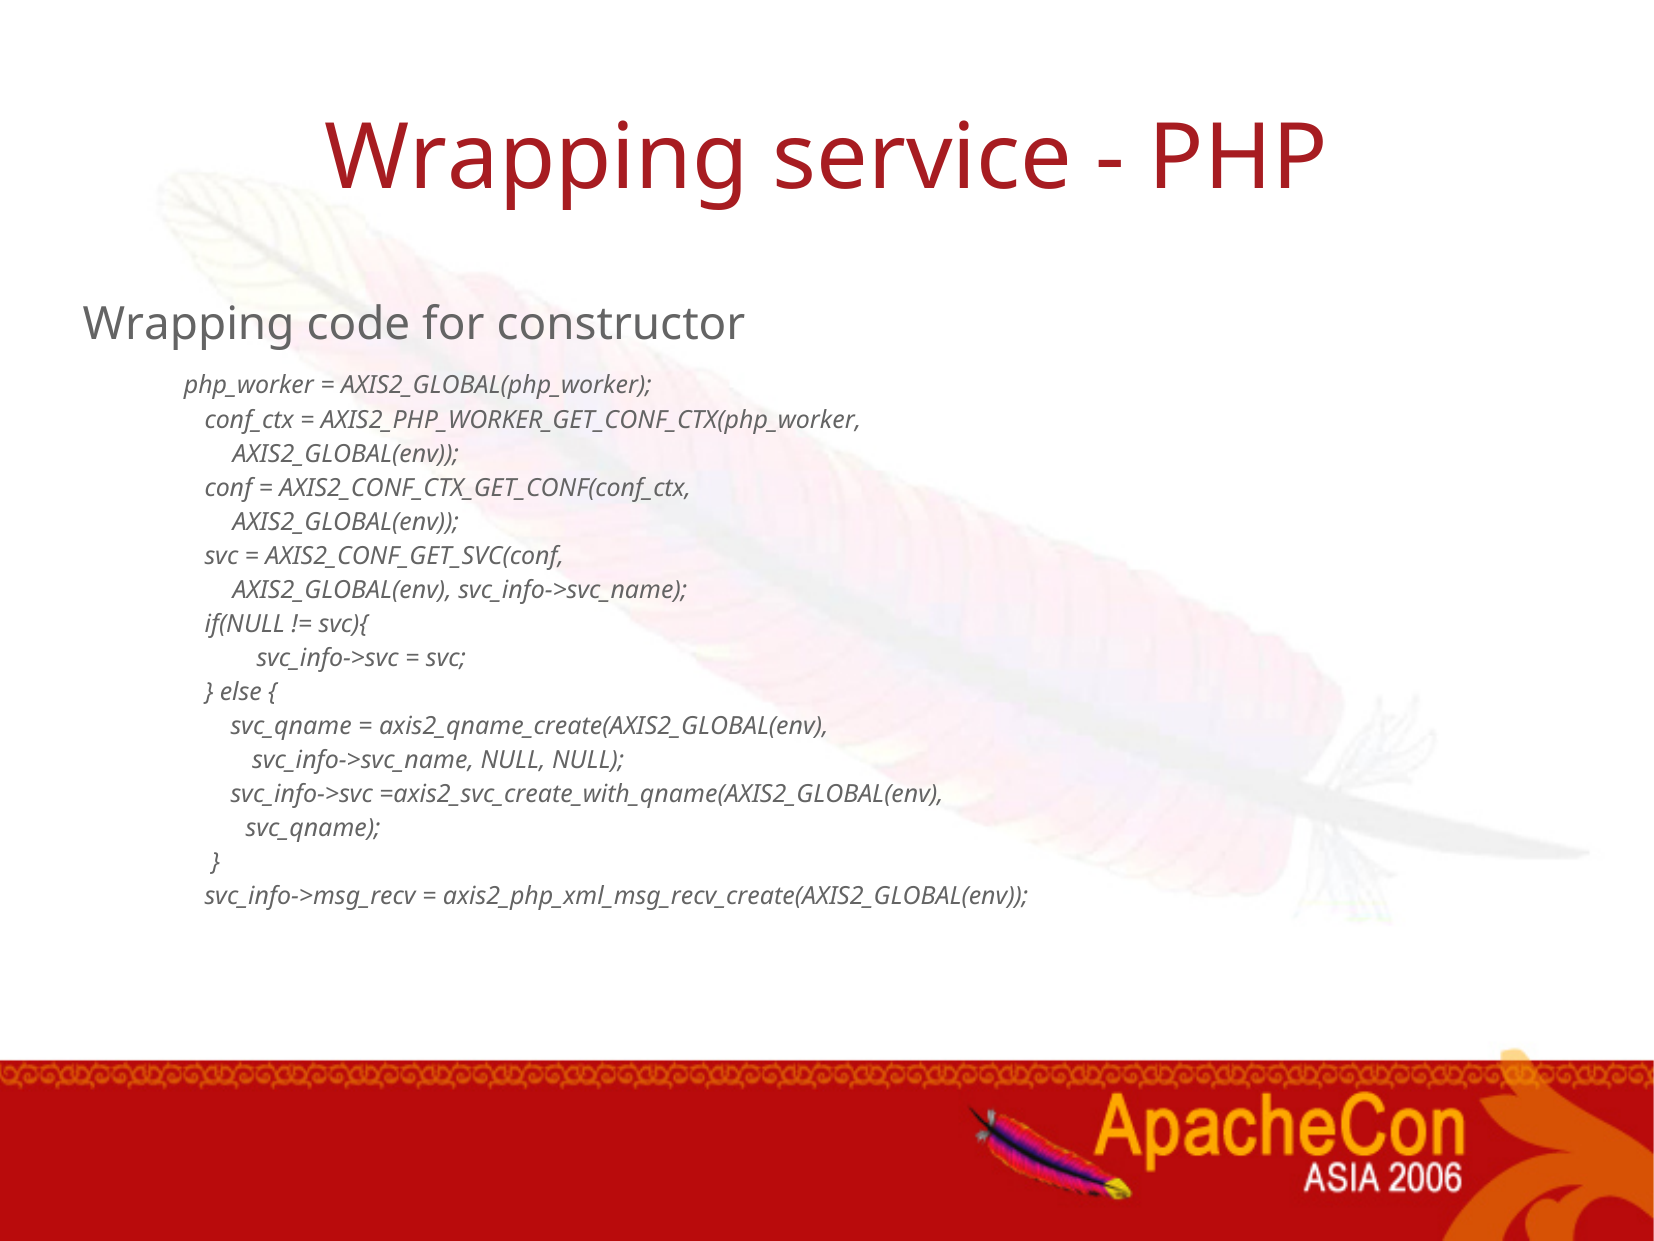

# Wrapping service - PHP
Wrapping code for constructor
 php_worker = AXIS2_GLOBAL(php_worker);
conf_ctx = AXIS2_PHP_WORKER_GET_CONF_CTX(php_worker,
	AXIS2_GLOBAL(env));
conf = AXIS2_CONF_CTX_GET_CONF(conf_ctx,
	AXIS2_GLOBAL(env));
svc = AXIS2_CONF_GET_SVC(conf,
	AXIS2_GLOBAL(env), svc_info->svc_name);
if(NULL != svc){
 svc_info->svc = svc;
} else {
 svc_qname = axis2_qname_create(AXIS2_GLOBAL(env),
	 svc_info->svc_name, NULL, NULL);
 svc_info->svc =axis2_svc_create_with_qname(AXIS2_GLOBAL(env),
	 svc_qname);
 }
svc_info->msg_recv = axis2_php_xml_msg_recv_create(AXIS2_GLOBAL(env));